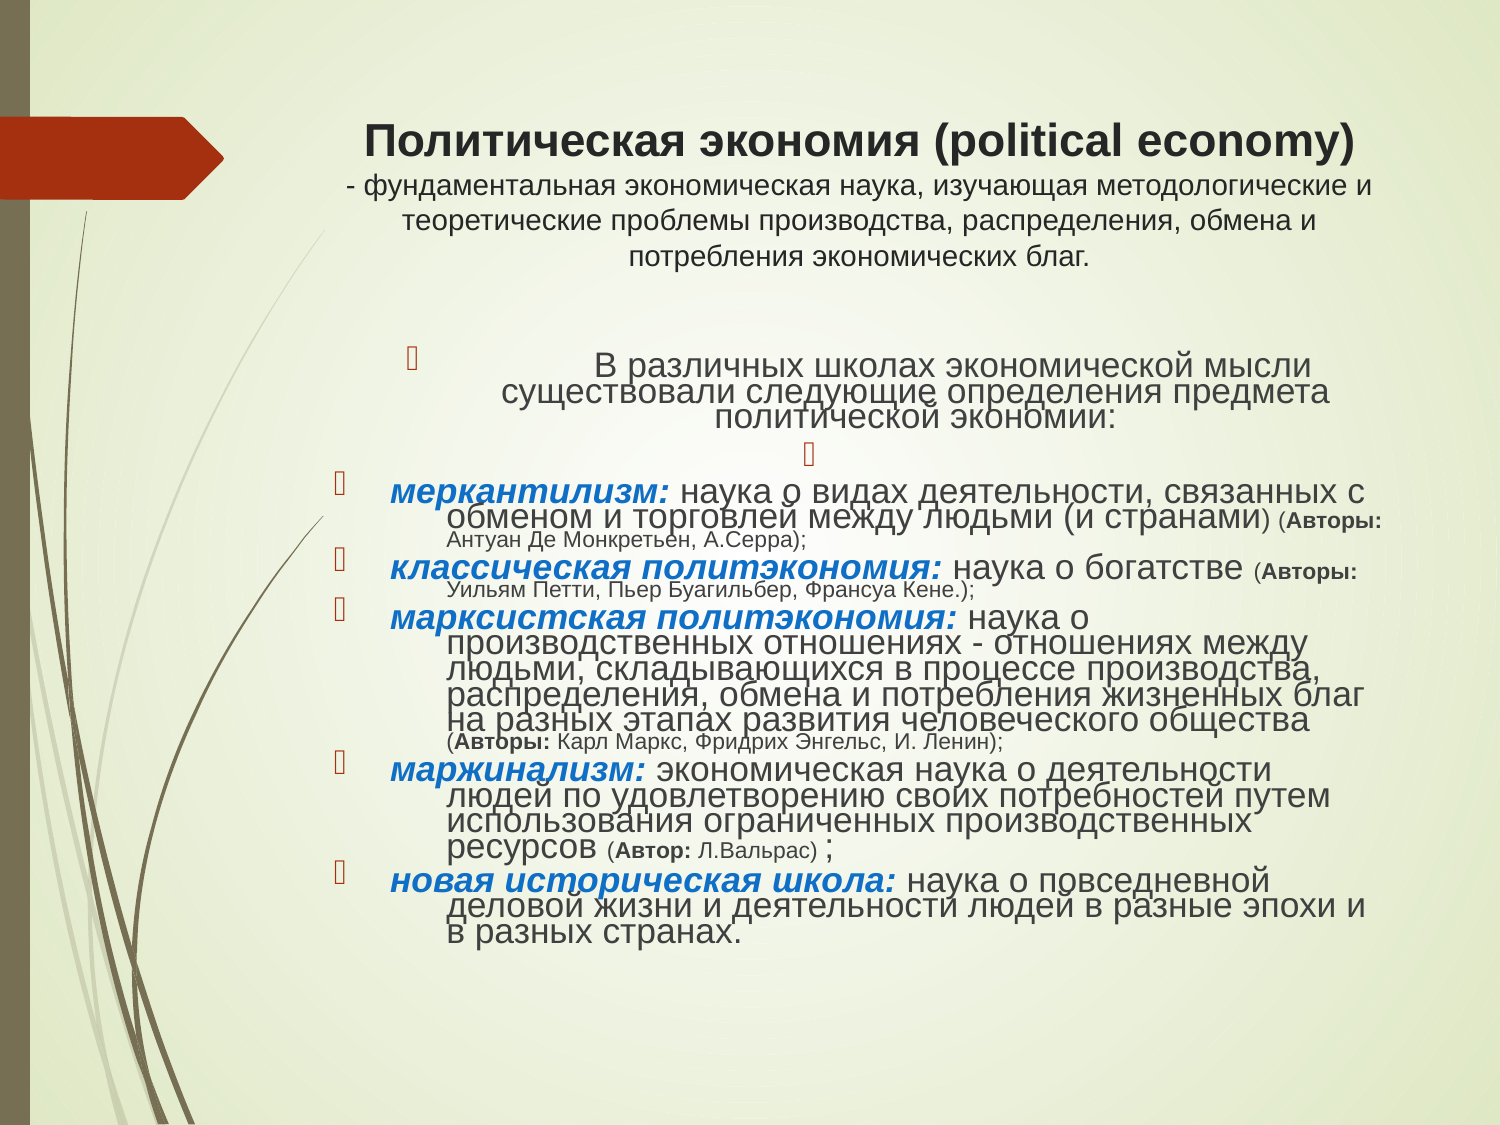

# Политическая экономия (political economy) - фундаментальная экономическая наука, изучающая методологические и теоретические проблемы производства, распределения, обмена и потребления экономических благ.
	В различных школах экономической мысли существовали следующие определения предмета политической экономии:
меркантилизм: наука о видах деятельности, связанных с обменом и торговлей между людьми (и странами) (Авторы: Антуан Де Монкретьен, А.Серра);
классическая политэкономия: наука о богатстве (Авторы: Уильям Петти, Пьер Буагильбер, Франсуа Кене.);
марксистская политэкономия: наука о производственных отношениях - отношениях между людьми, складывающихся в процессе производства, распределения, обмена и потребления жизненных благ на разных этапах развития человеческого общества (Авторы: Карл Маркс, Фридрих Энгельс, И. Ленин);
маржинализм: экономическая наука о деятельности людей по удовлетворению своих потребностей путем использования ограниченных производственных ресурсов (Автор: Л.Вальрас) ;
новая историческая школа: наука о повседневной деловой жизни и деятельности людей в разные эпохи и в разных странах.